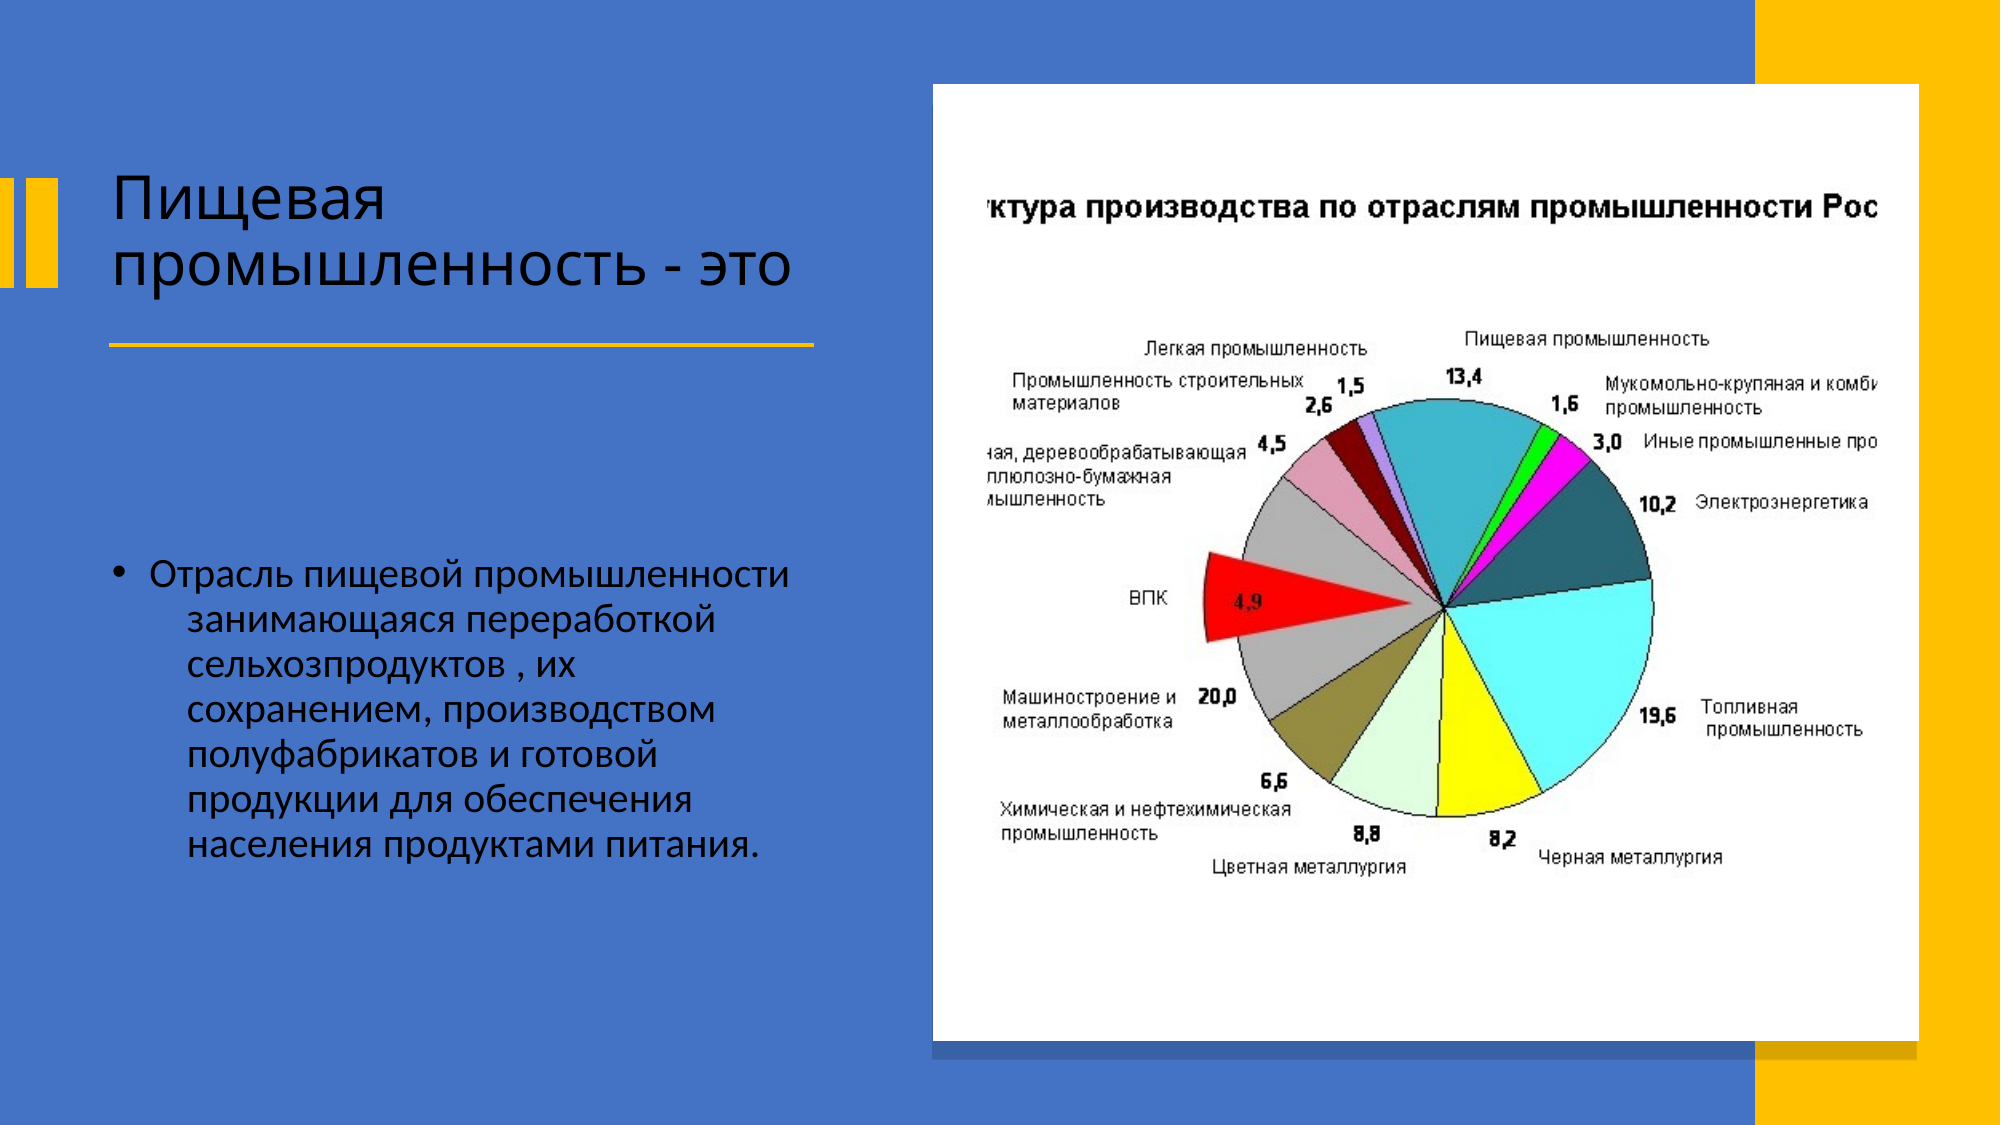

# Пищевая промышленность - это
Отрасль пищевой промышленности занимающаяся переработкой сельхозпродуктов , их сохранением, производством полуфабрикатов и готовой продукции для обеспечения населения продуктами питания.